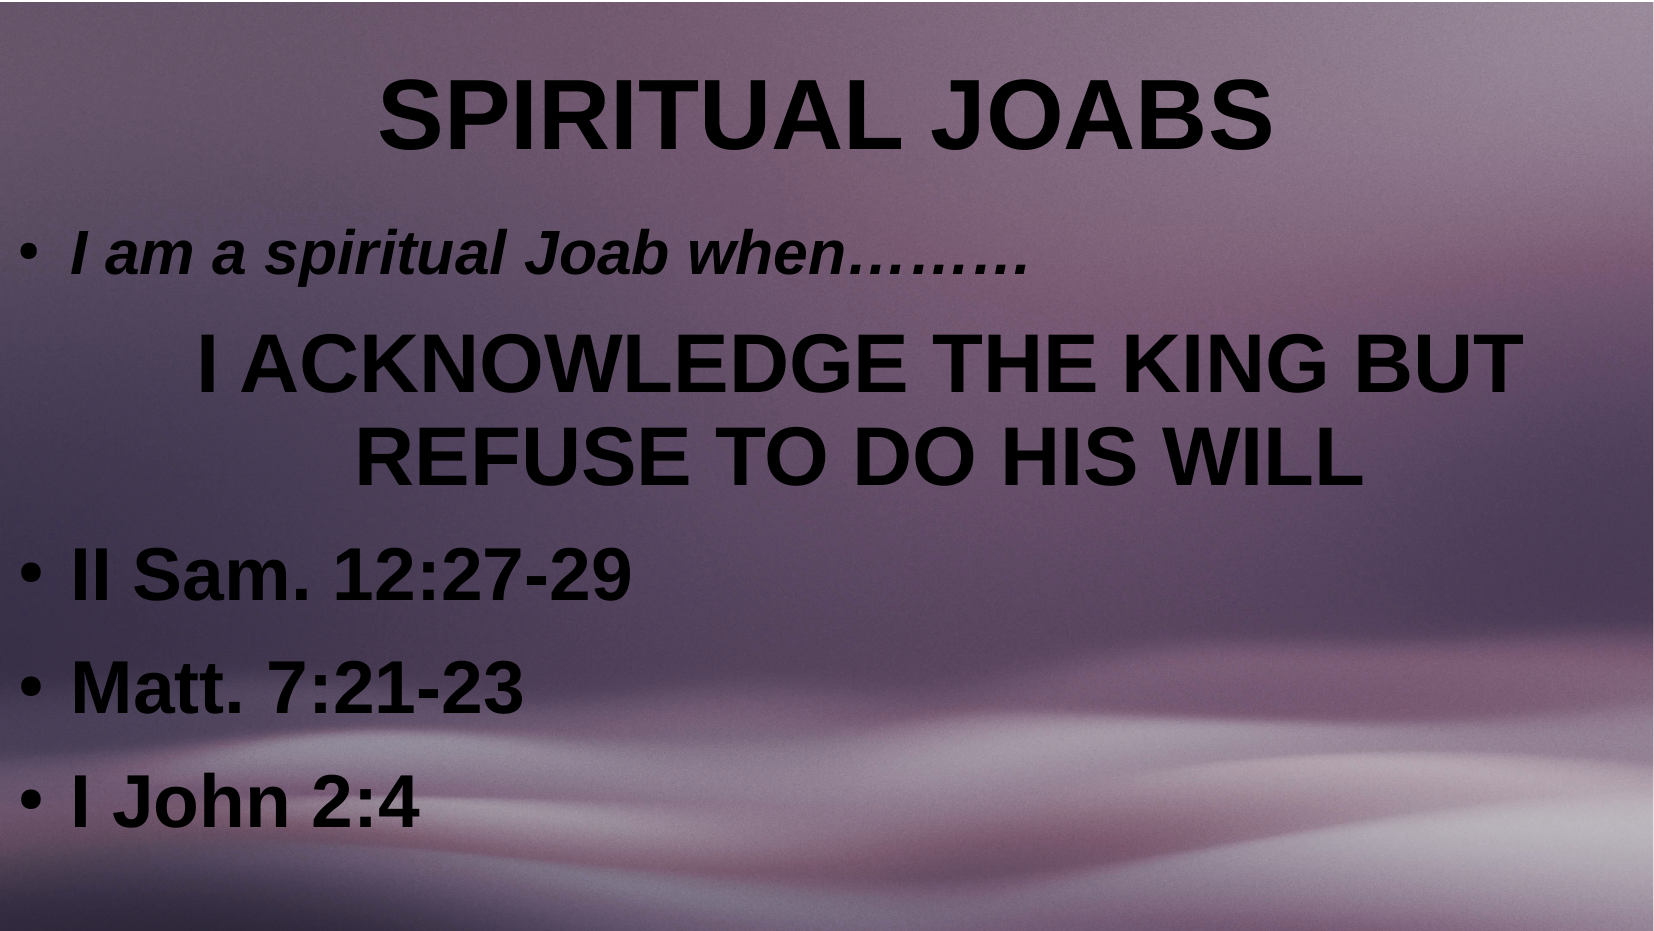

# SPIRITUAL JOABS
I am a spiritual Joab when………
I ACKNOWLEDGE THE KING BUT REFUSE TO DO HIS WILL
II Sam. 12:27-29
Matt. 7:21-23
I John 2:4